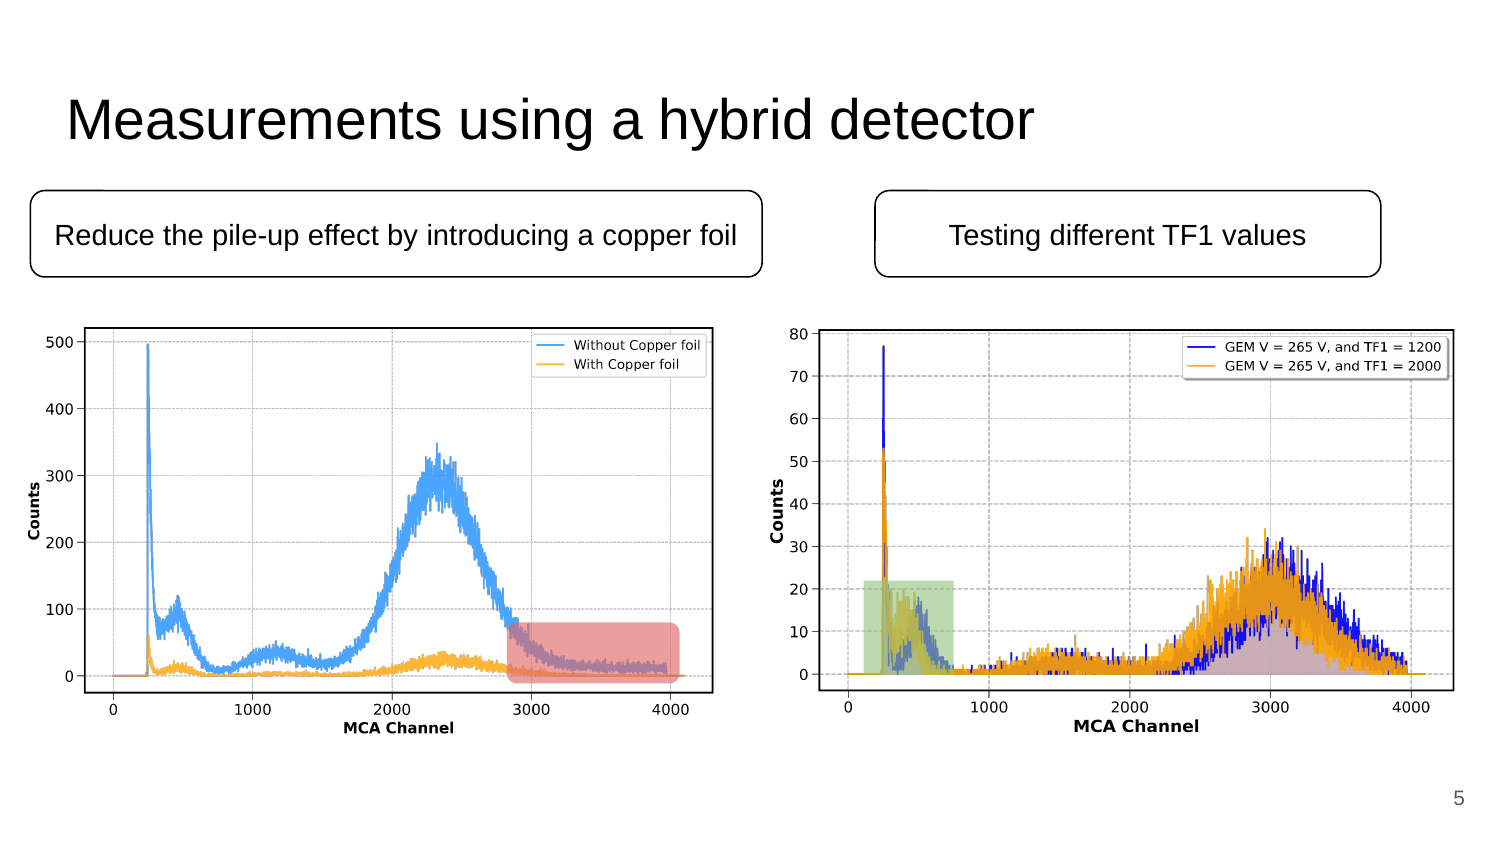

# Measurements using a hybrid detector
Reduce the pile-up effect by introducing a copper foil
Testing different TF1 values